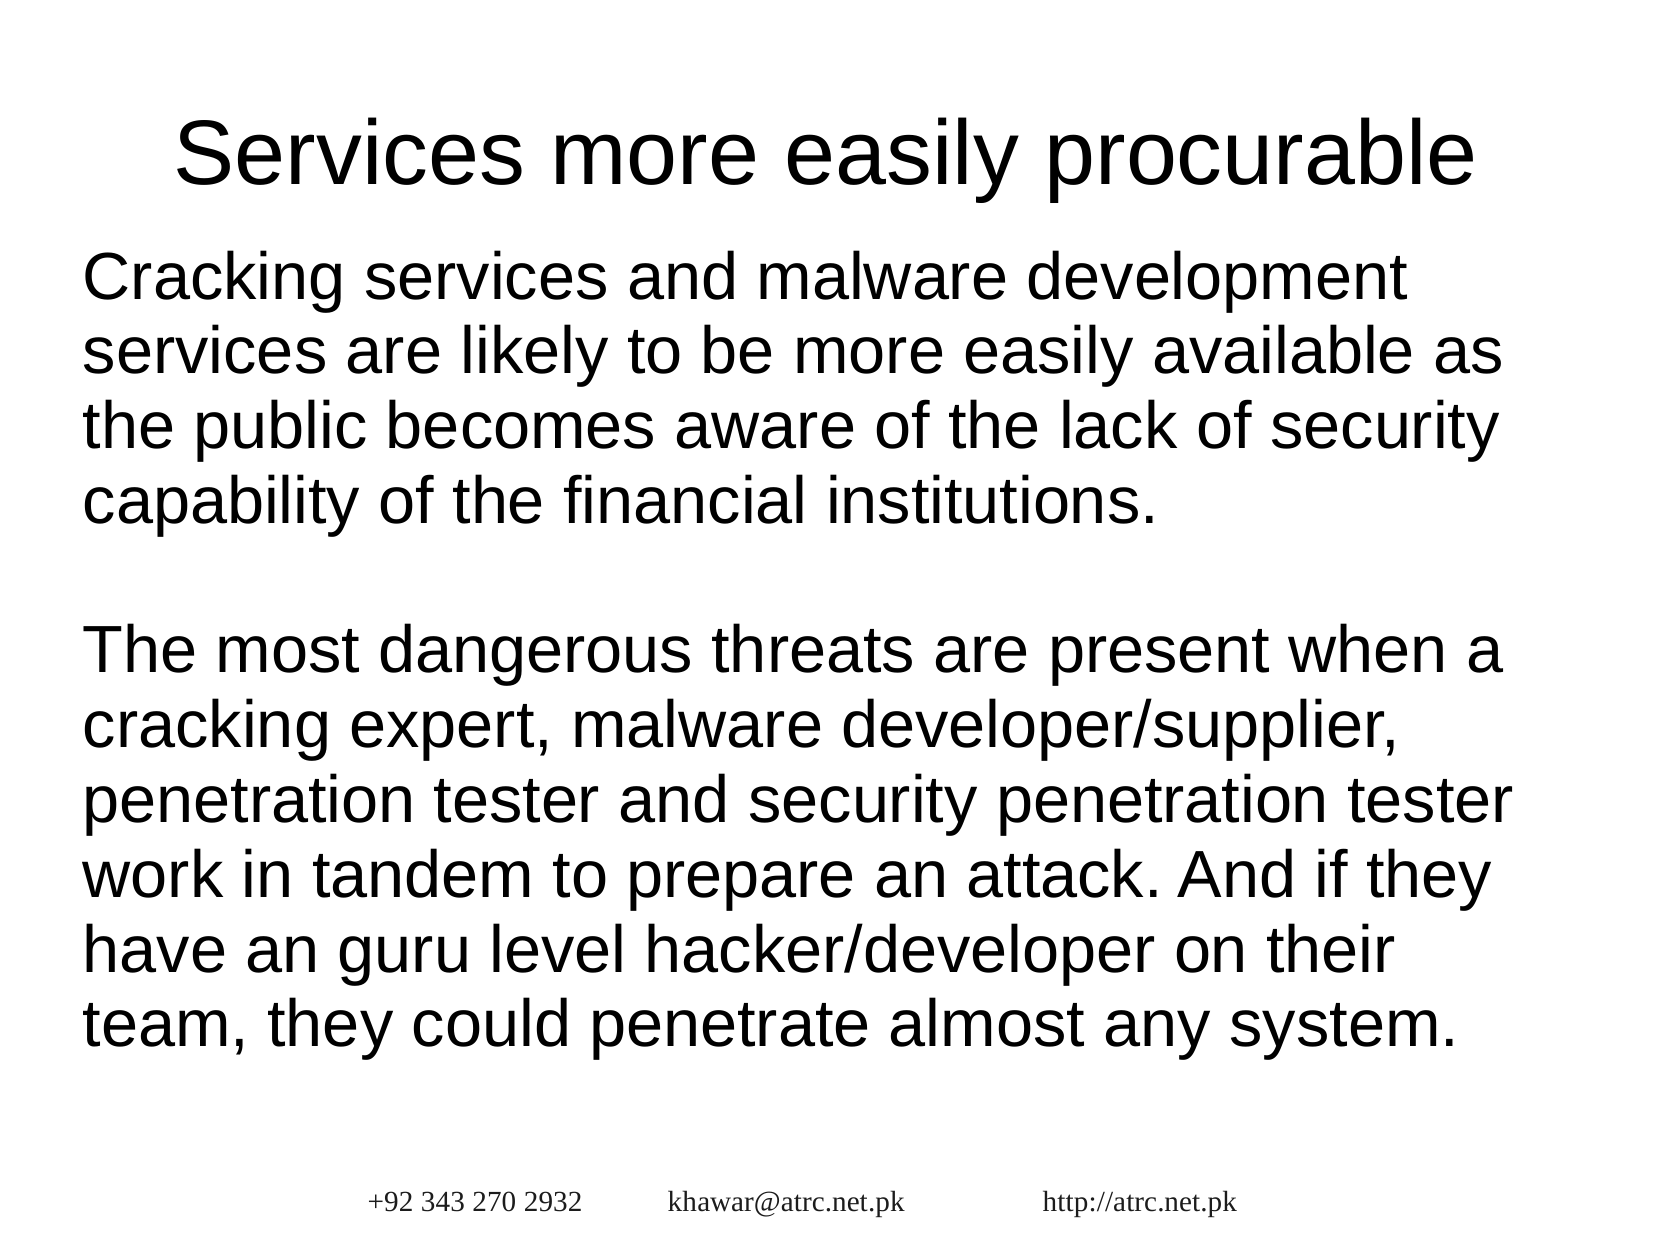

# Services more easily procurable
Cracking services and malware development services are likely to be more easily available as the public becomes aware of the lack of security capability of the financial institutions.
The most dangerous threats are present when a cracking expert, malware developer/supplier, penetration tester and security penetration tester work in tandem to prepare an attack. And if they have an guru level hacker/developer on their team, they could penetrate almost any system.